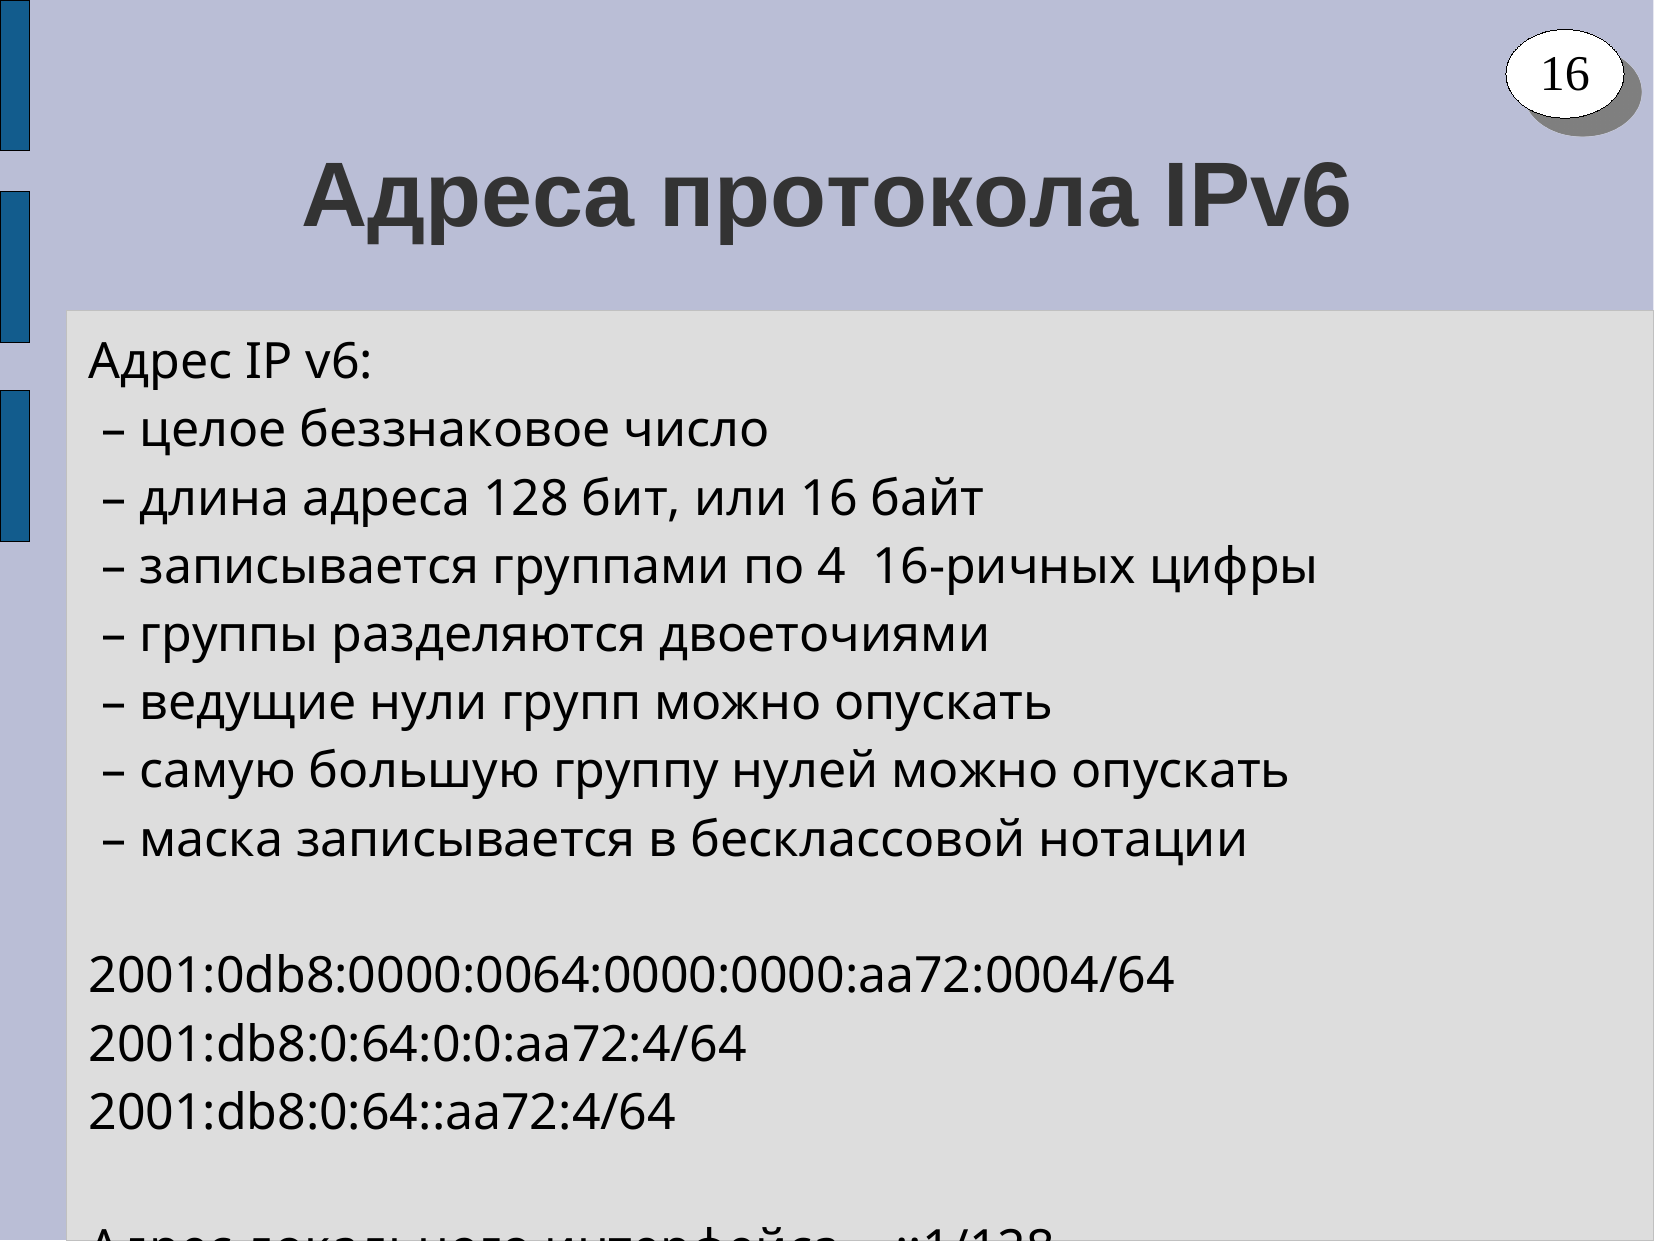

16
# Адреса протокола IPv6
Адрес IP v6:
 – целое беззнаковое число
 – длина адреса 128 бит, или 16 байт
 – записывается группами по 4 16-ричных цифры
 – группы разделяются двоеточиями
 – ведущие нули групп можно опускать
 – самую большую группу нулей можно опускать
 – маска записывается в бесклассовой нотации
2001:0db8:0000:0064:0000:0000:aa72:0004/64
2001:db8:0:64:0:0:aa72:4/64
2001:db8:0:64::aa72:4/64
Адрес локального интерфейса - ::1/128